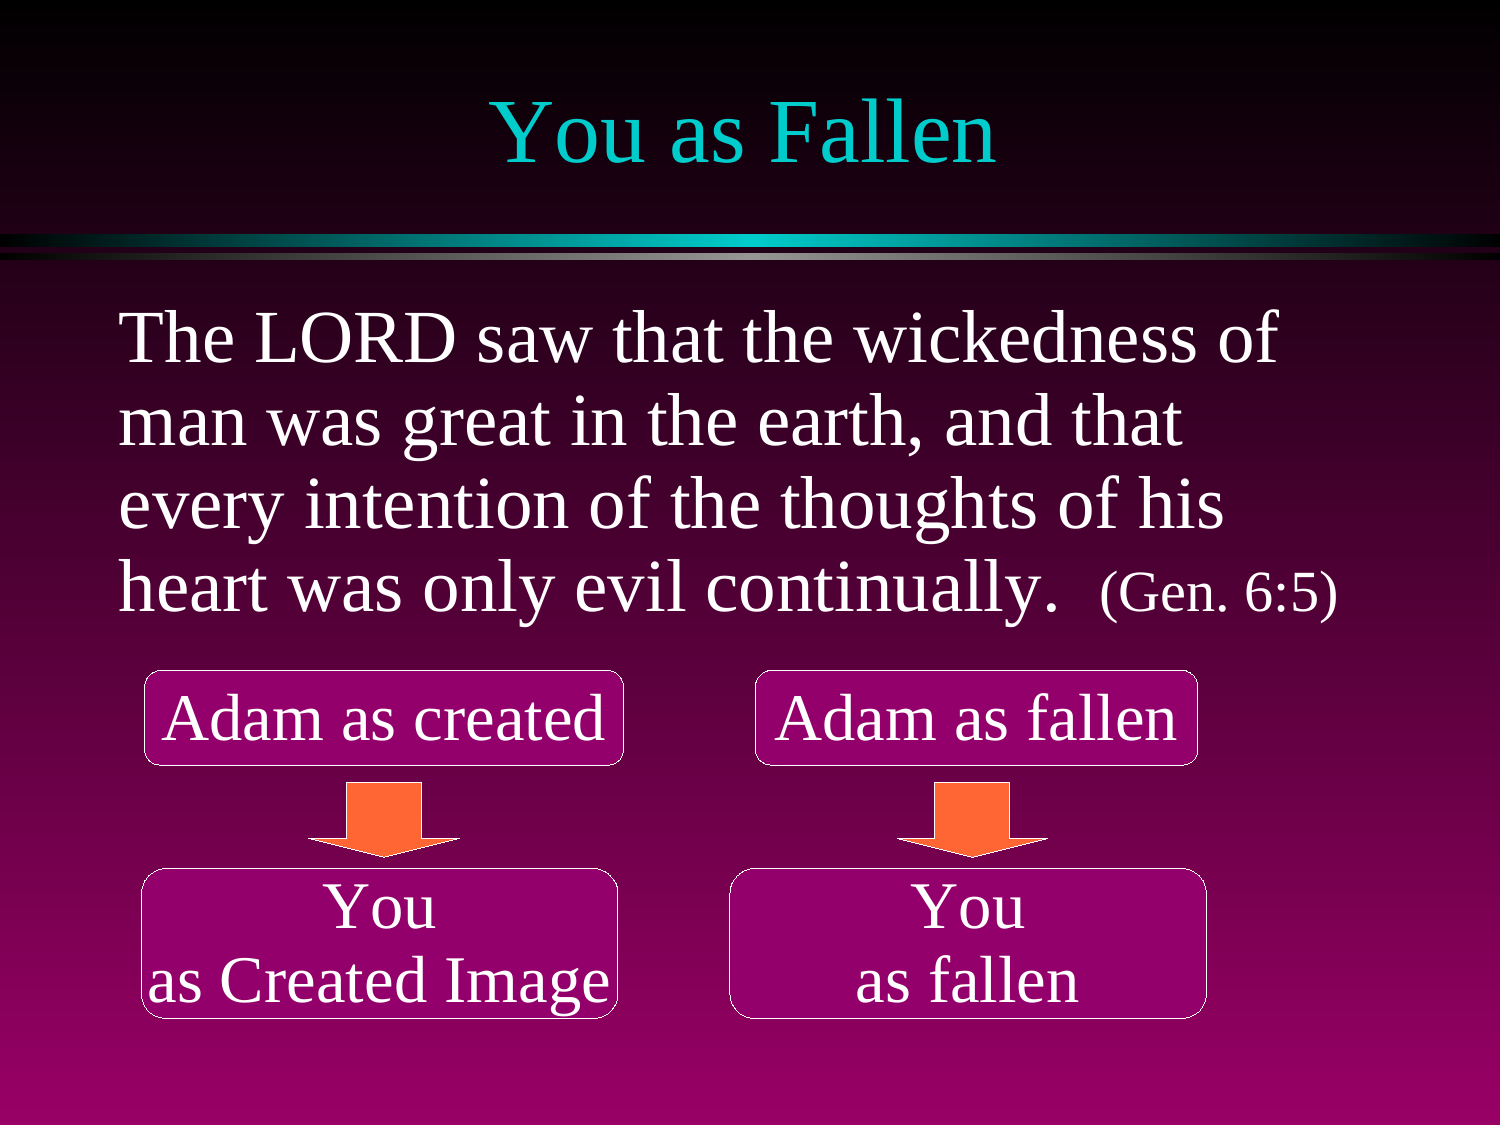

# You as Fallen
The LORD saw that the wickedness of man was great in the earth, and that every intention of the thoughts of his heart was only evil continually. (Gen. 6:5)
Adam as fallen
Adam as created
You
as fallen
You
as Created Image